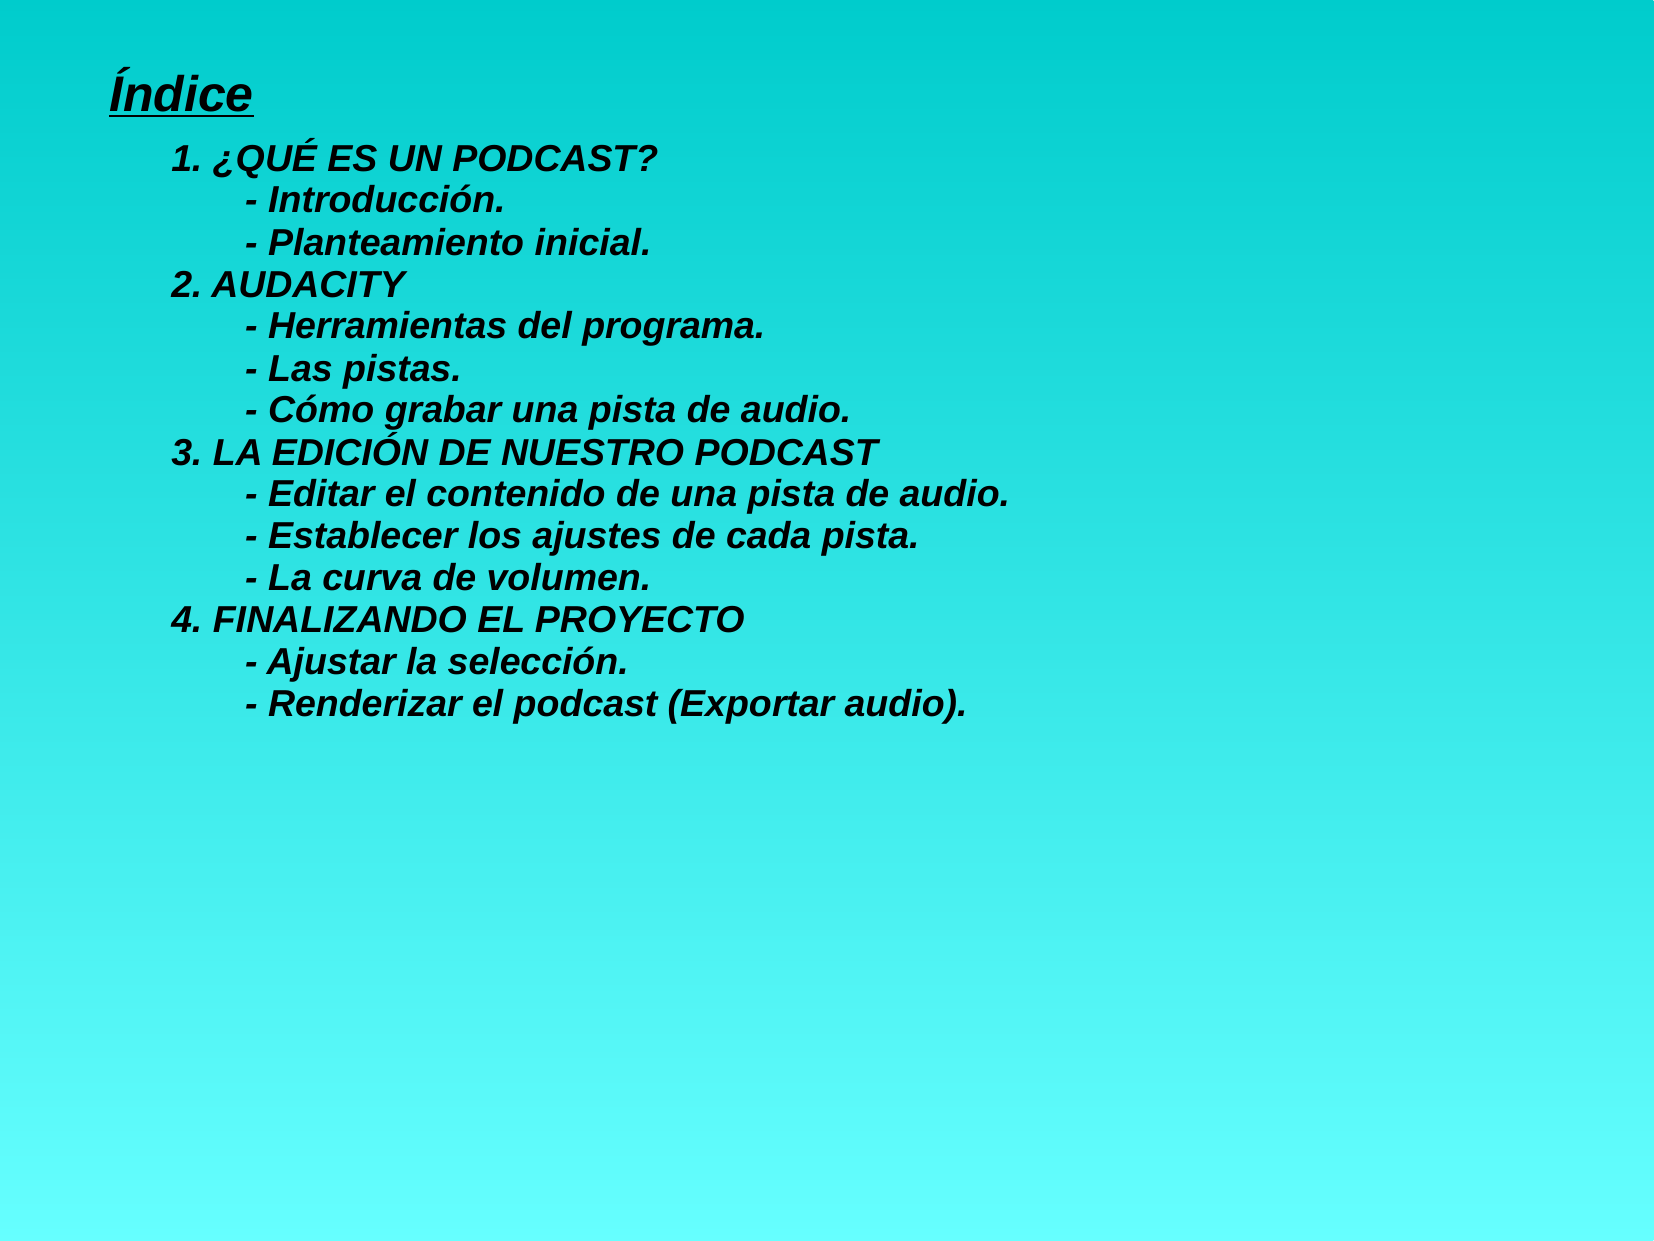

Índice
1. ¿QUÉ ES UN PODCAST?
	- Introducción.
	- Planteamiento inicial.
2. AUDACITY
	- Herramientas del programa.
	- Las pistas.
	- Cómo grabar una pista de audio.
3. LA EDICIÓN DE NUESTRO PODCAST
	- Editar el contenido de una pista de audio.
	- Establecer los ajustes de cada pista.
	- La curva de volumen.
4. FINALIZANDO EL PROYECTO
	- Ajustar la selección.
	- Renderizar el podcast (Exportar audio).